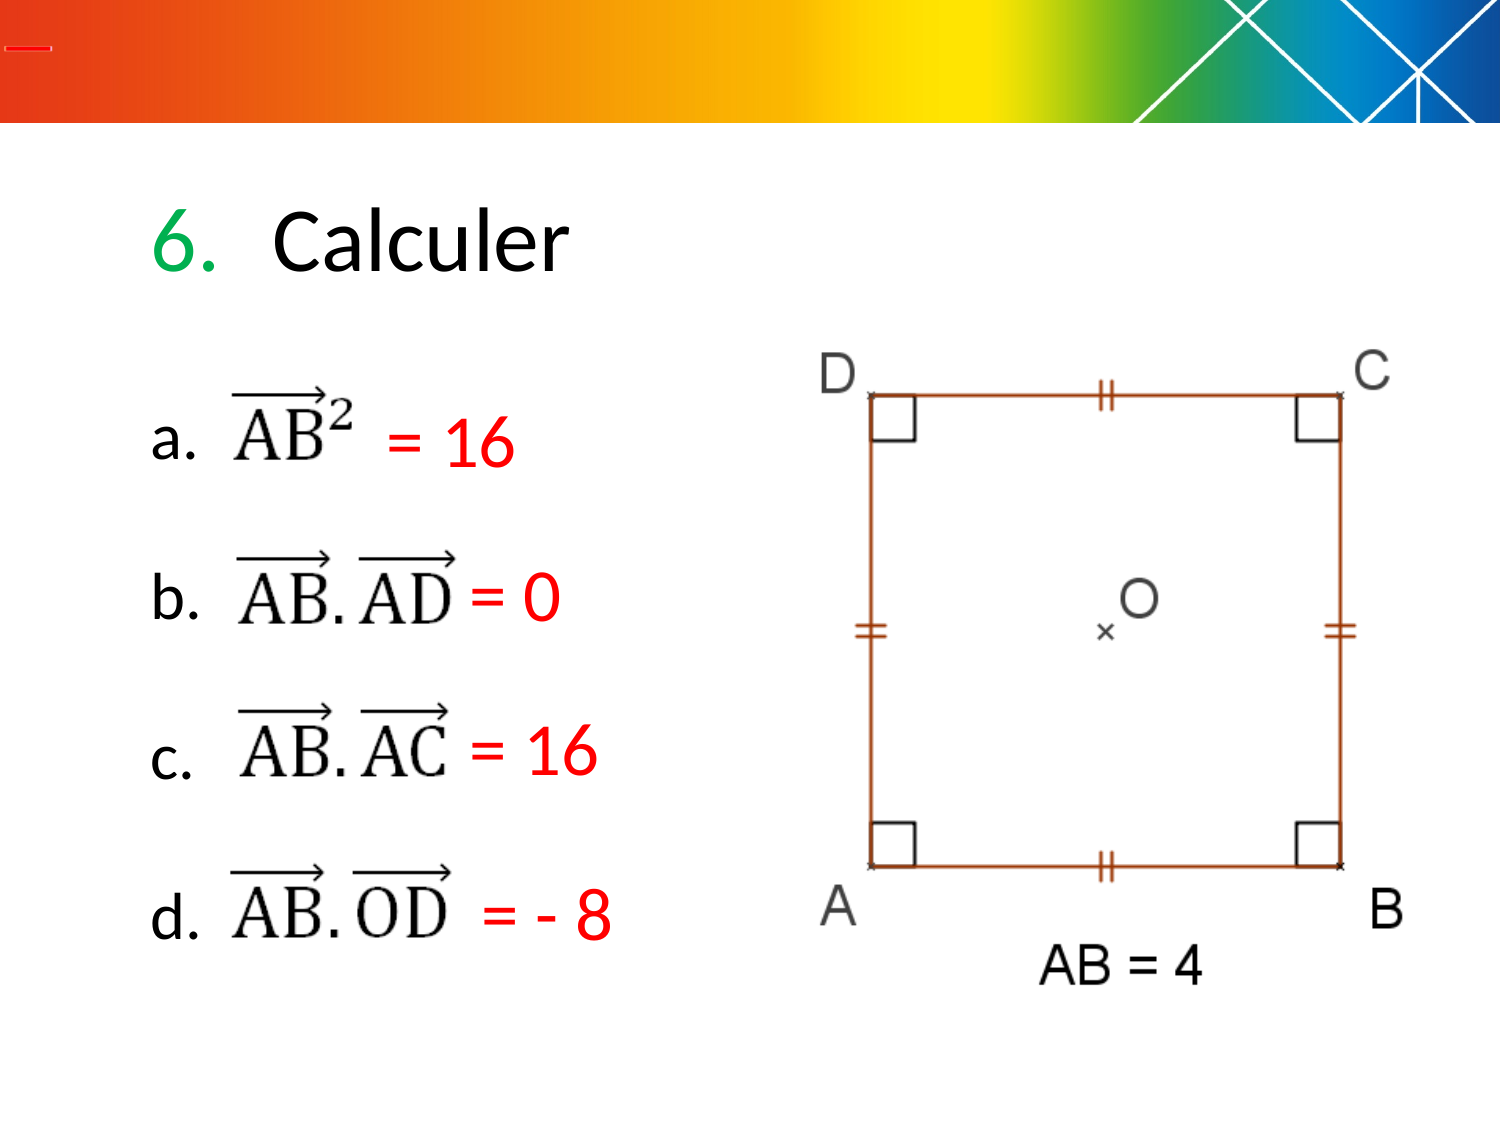

# Calculer
a.
b.
c.
d.
= 16
= 0
= 16
= - 8